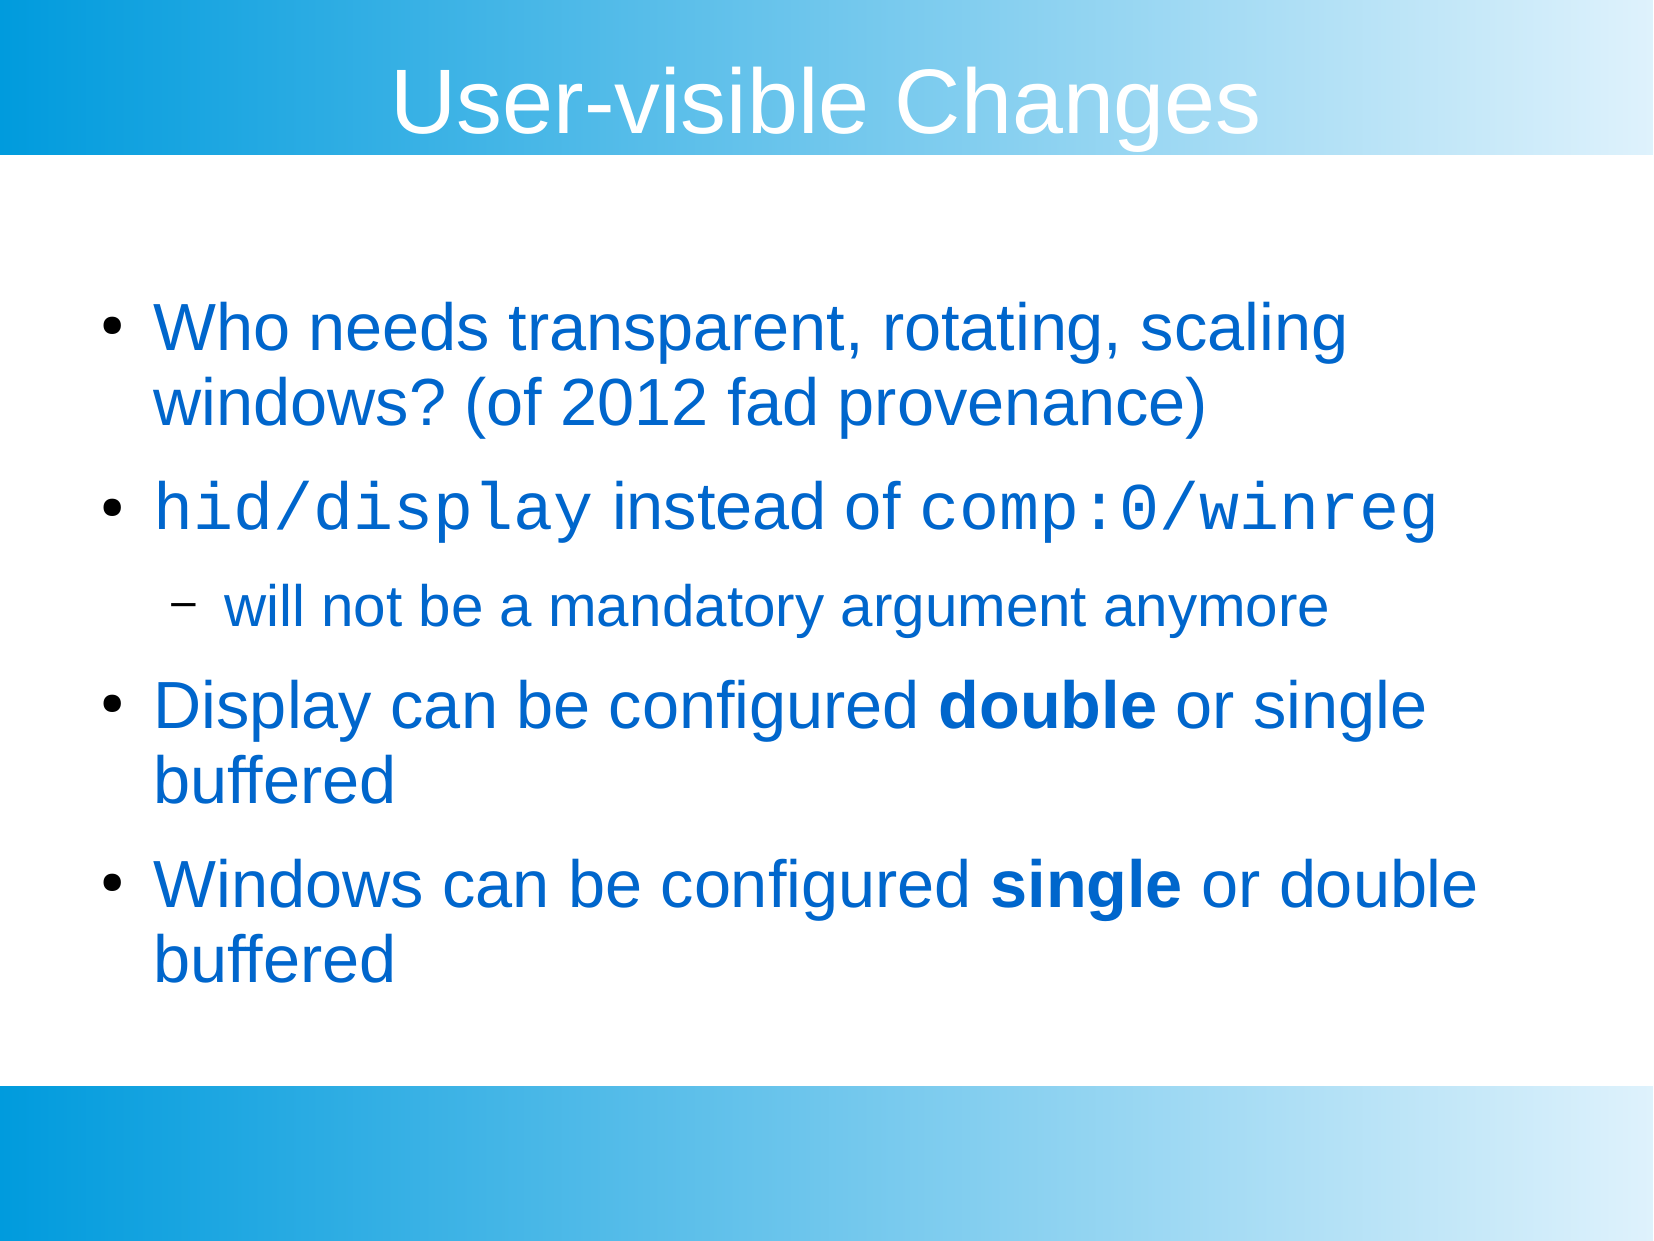

# User-visible Changes
Who needs transparent, rotating, scaling windows? (of 2012 fad provenance)
hid/display instead of comp:0/winreg
will not be a mandatory argument anymore
Display can be configured double or single buffered
Windows can be configured single or double buffered